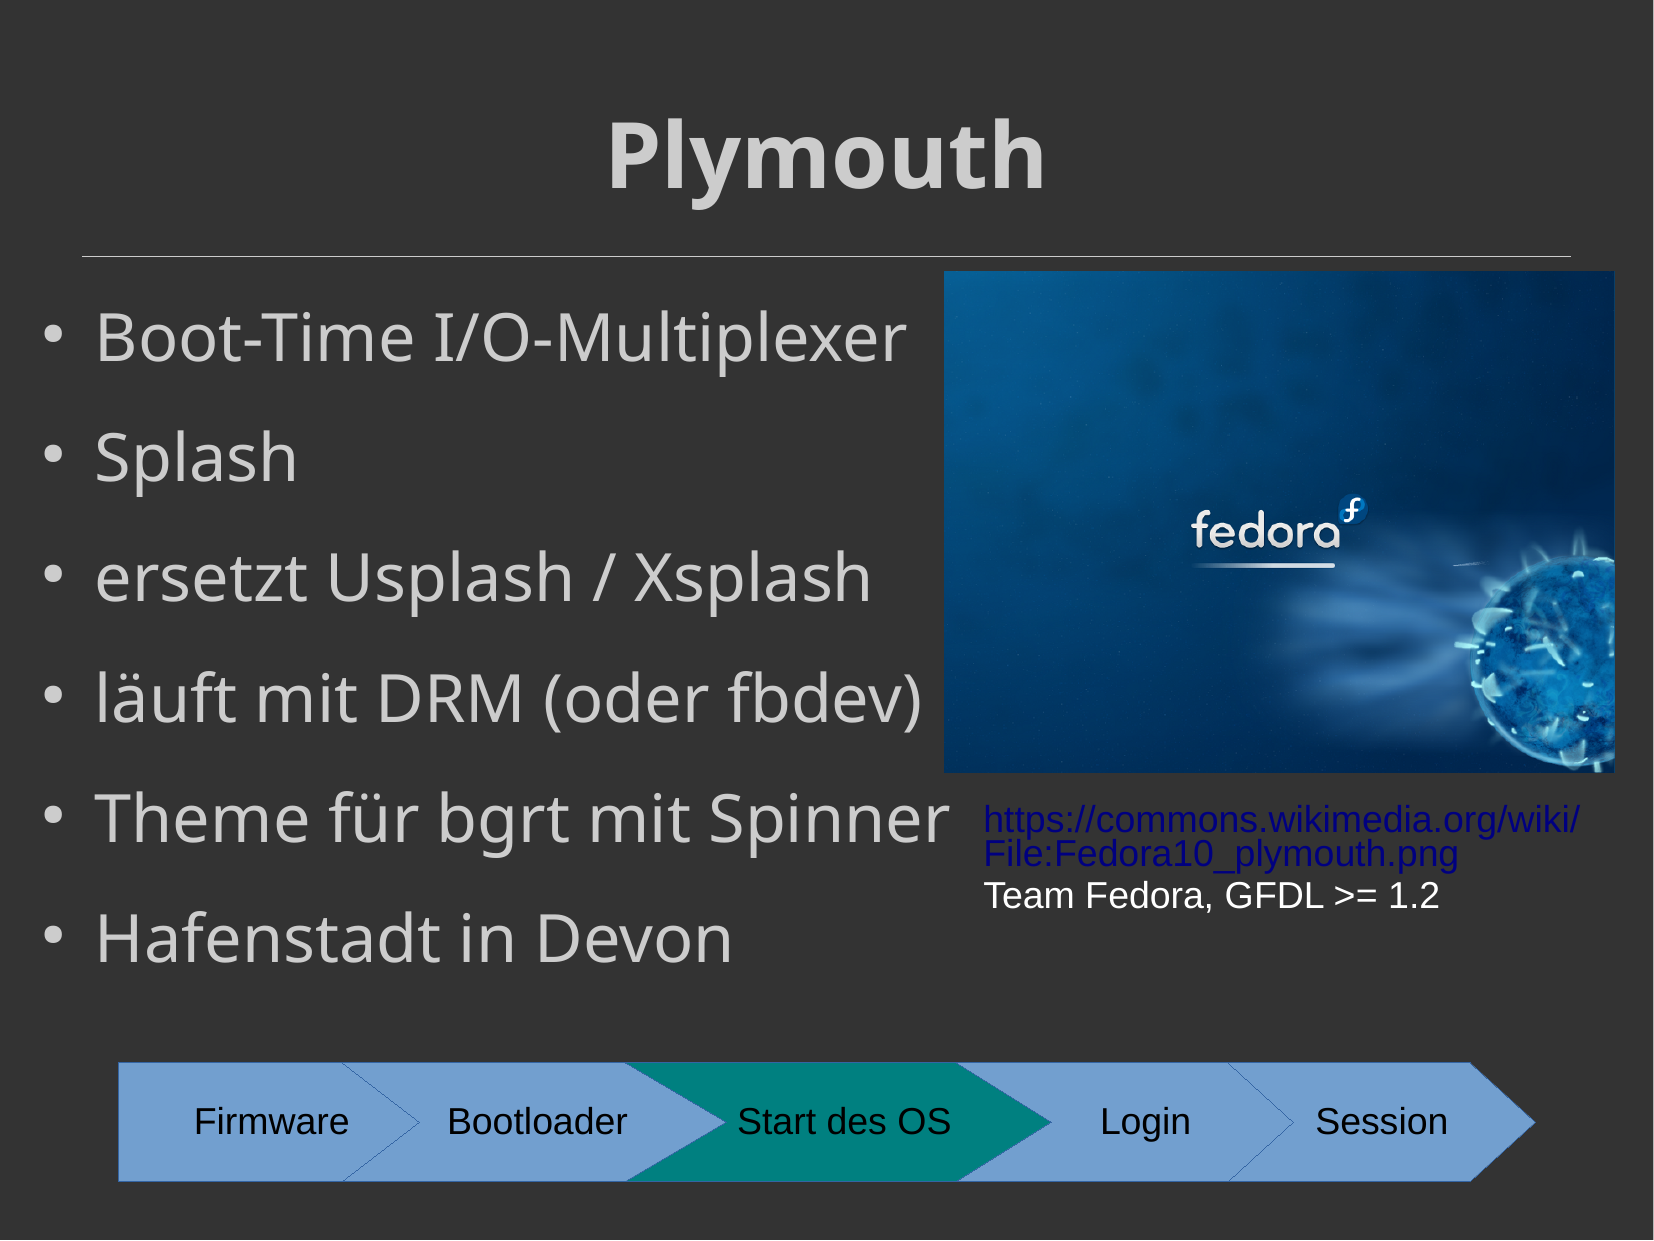

# Plymouth
Boot-Time I/O-Multiplexer
Splash
ersetzt Usplash / Xsplash
läuft mit DRM (oder fbdev)
Theme für bgrt mit Spinner
Hafenstadt in Devon
https://commons.wikimedia.org/wiki/File:Fedora10_plymouth.png
Team Fedora, GFDL >= 1.2
Firmware
Bootloader
Start des OS
Login
Session